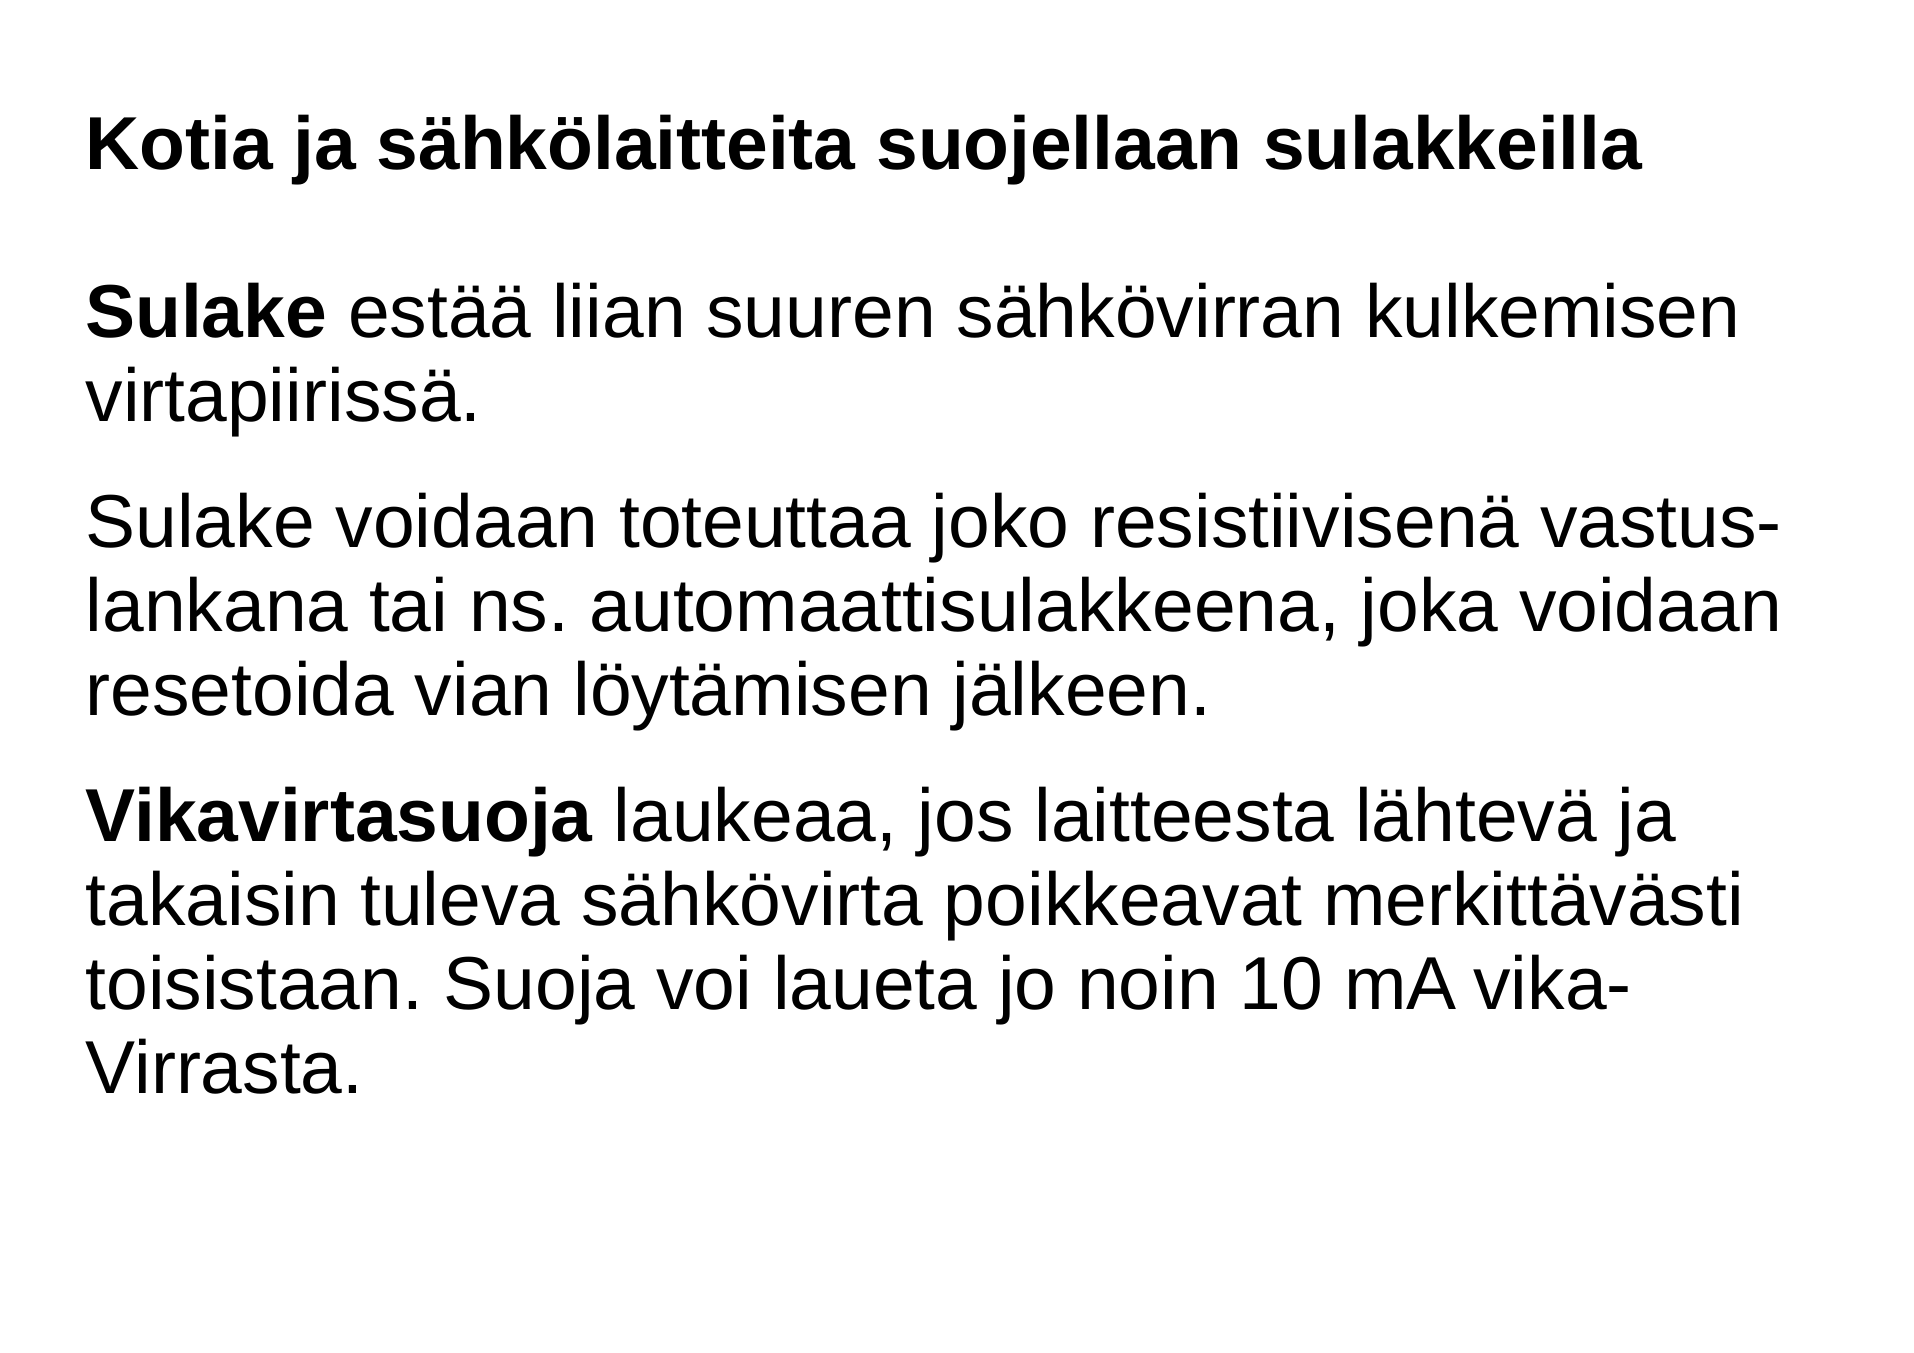

Kotia ja sähkölaitteita suojellaan sulakkeilla
Sulake estää liian suuren sähkövirran kulkemisen
virtapiirissä.
Sulake voidaan toteuttaa joko resistiivisenä vastus-
lankana tai ns. automaattisulakkeena, joka voidaan
resetoida vian löytämisen jälkeen.
Vikavirtasuoja laukeaa, jos laitteesta lähtevä ja
takaisin tuleva sähkövirta poikkeavat merkittävästi
toisistaan. Suoja voi laueta jo noin 10 mA vika-
Virrasta.